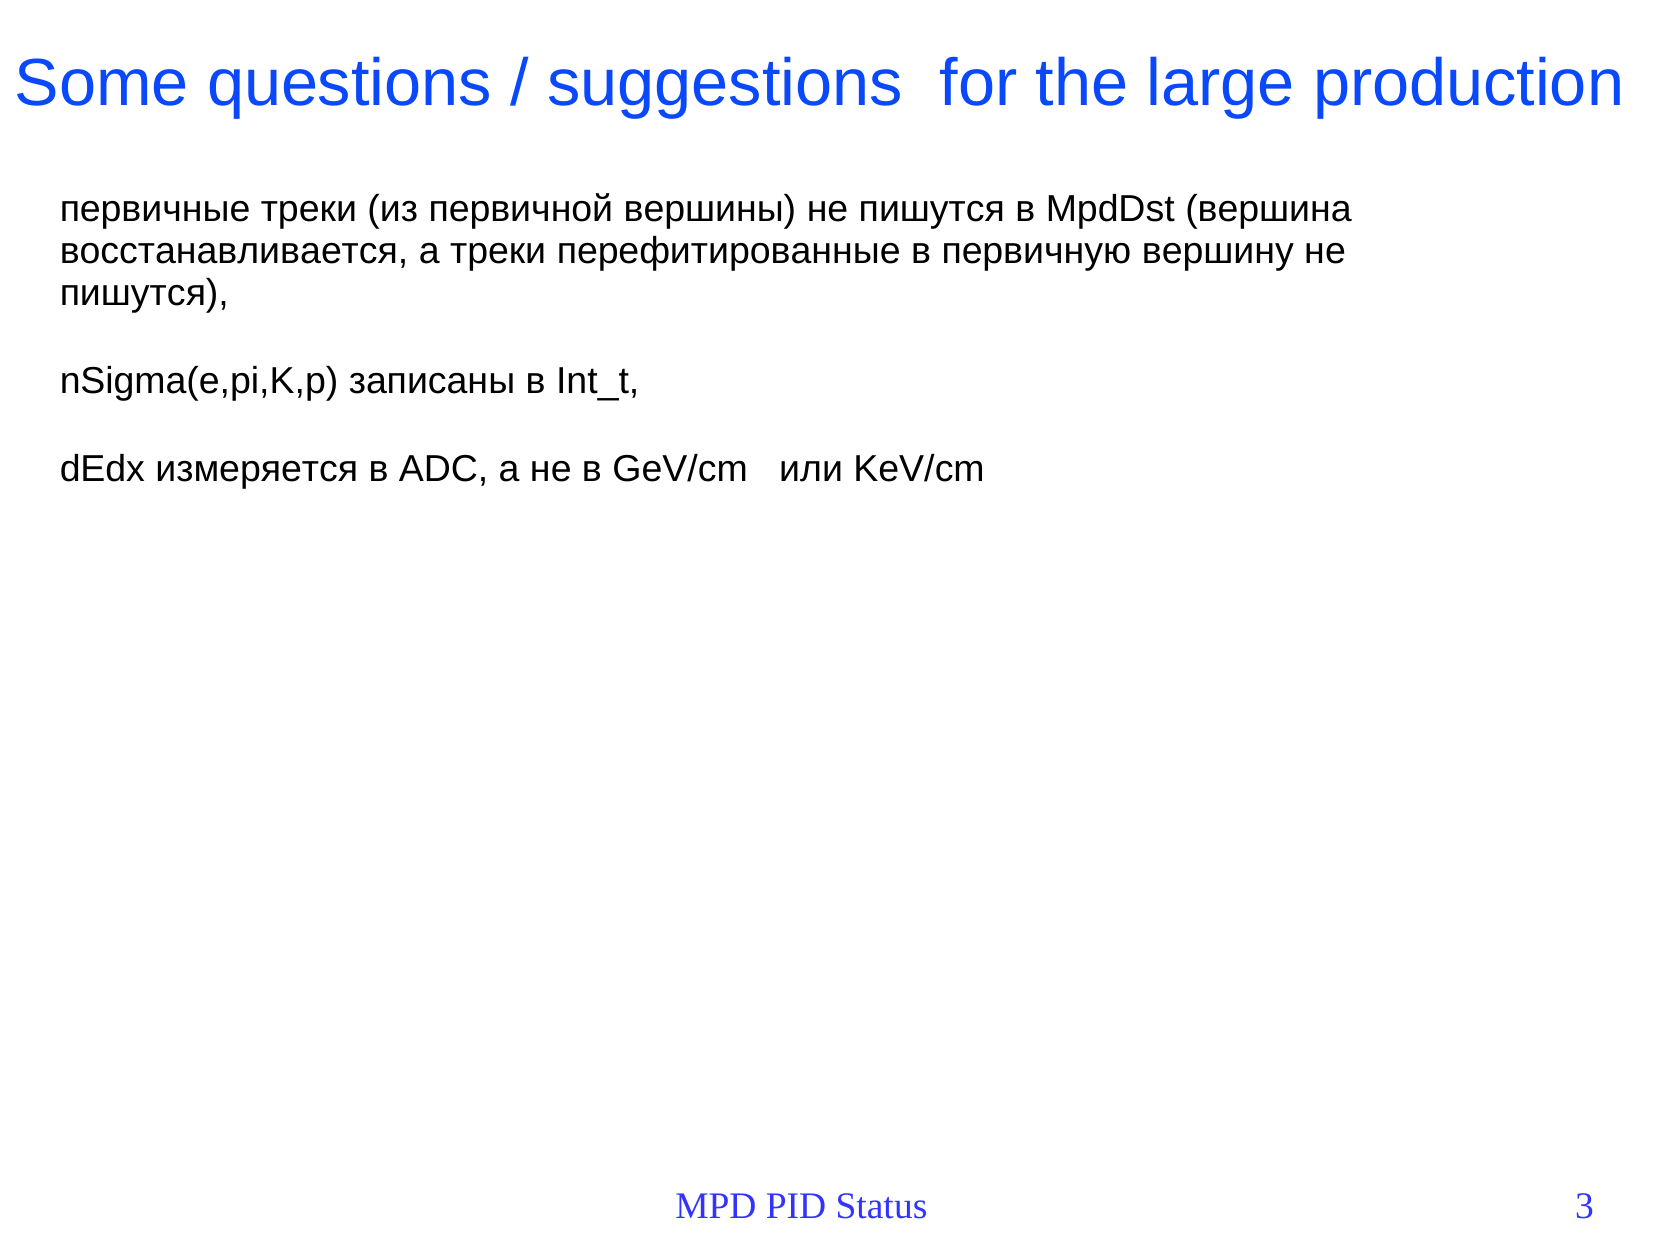

Some questions / suggestions for the large production
первичные треки (из первичной вершины) не пишутся в MpdDst (вершина восстанавливается, а треки перефитированные в первичную вершину не пишутся),
nSigma(e,pi,K,p) записаны в Int_t,
dEdx измеряется в ADC, а не в GeV/cm или KeV/cm
3